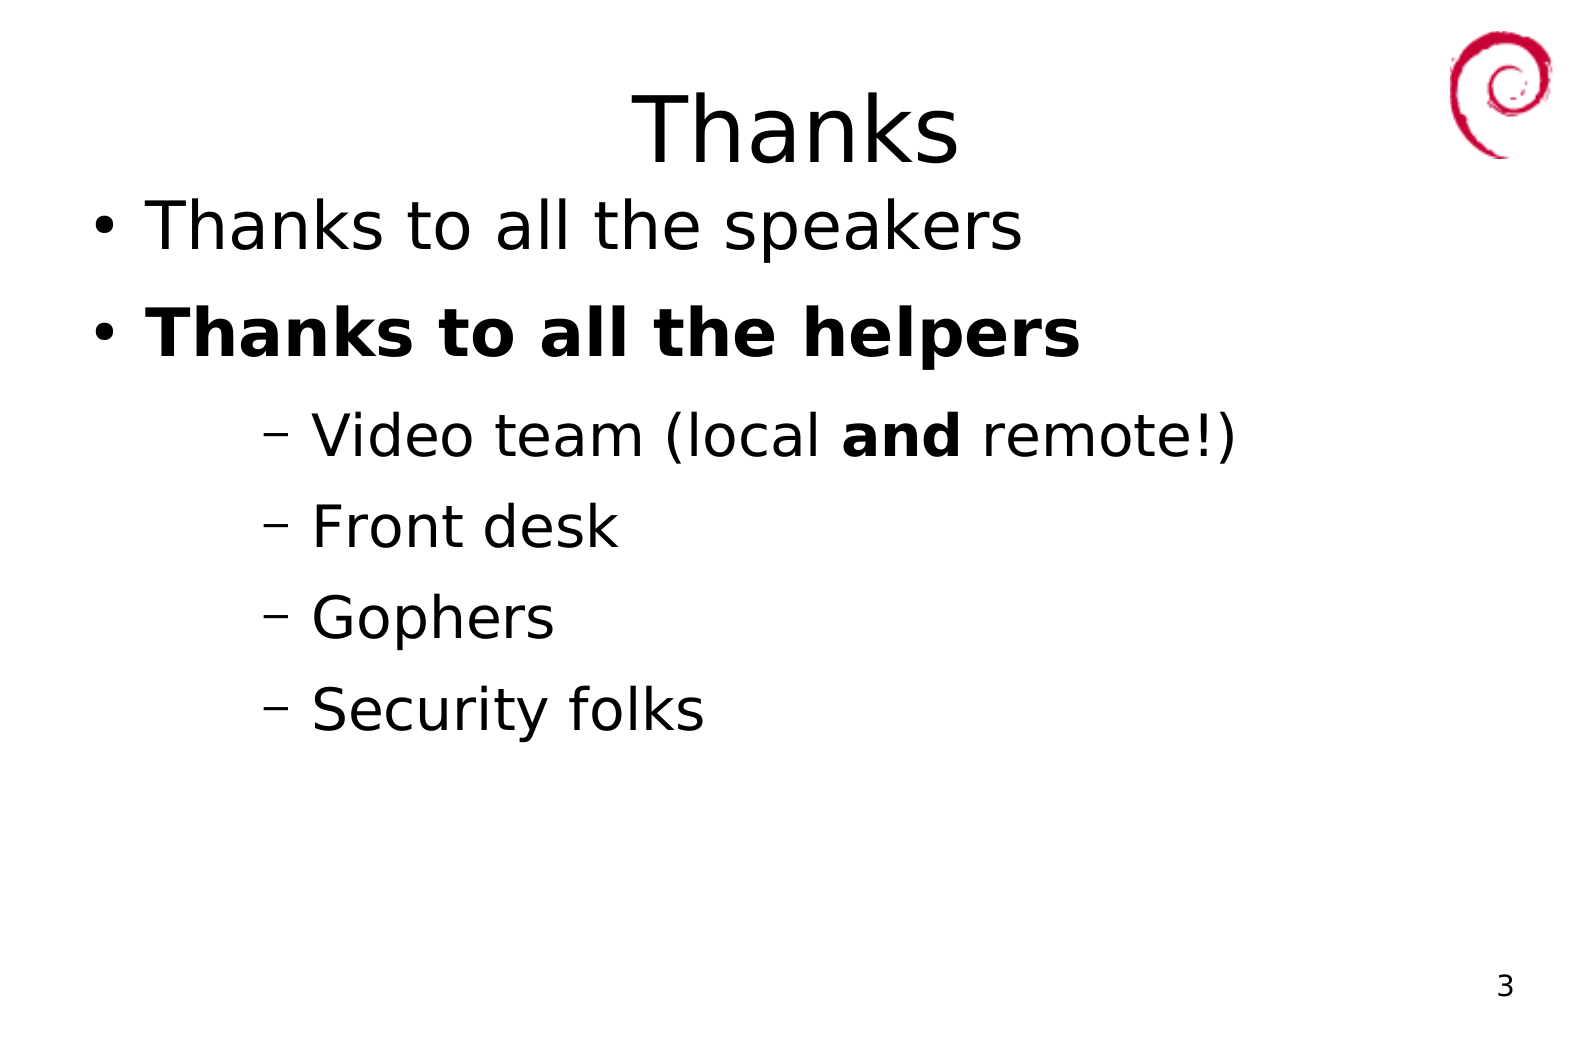

# Thanks
Thanks to all the speakers
Thanks to all the helpers
Video team (local and remote!)
Front desk
Gophers
Security folks
3